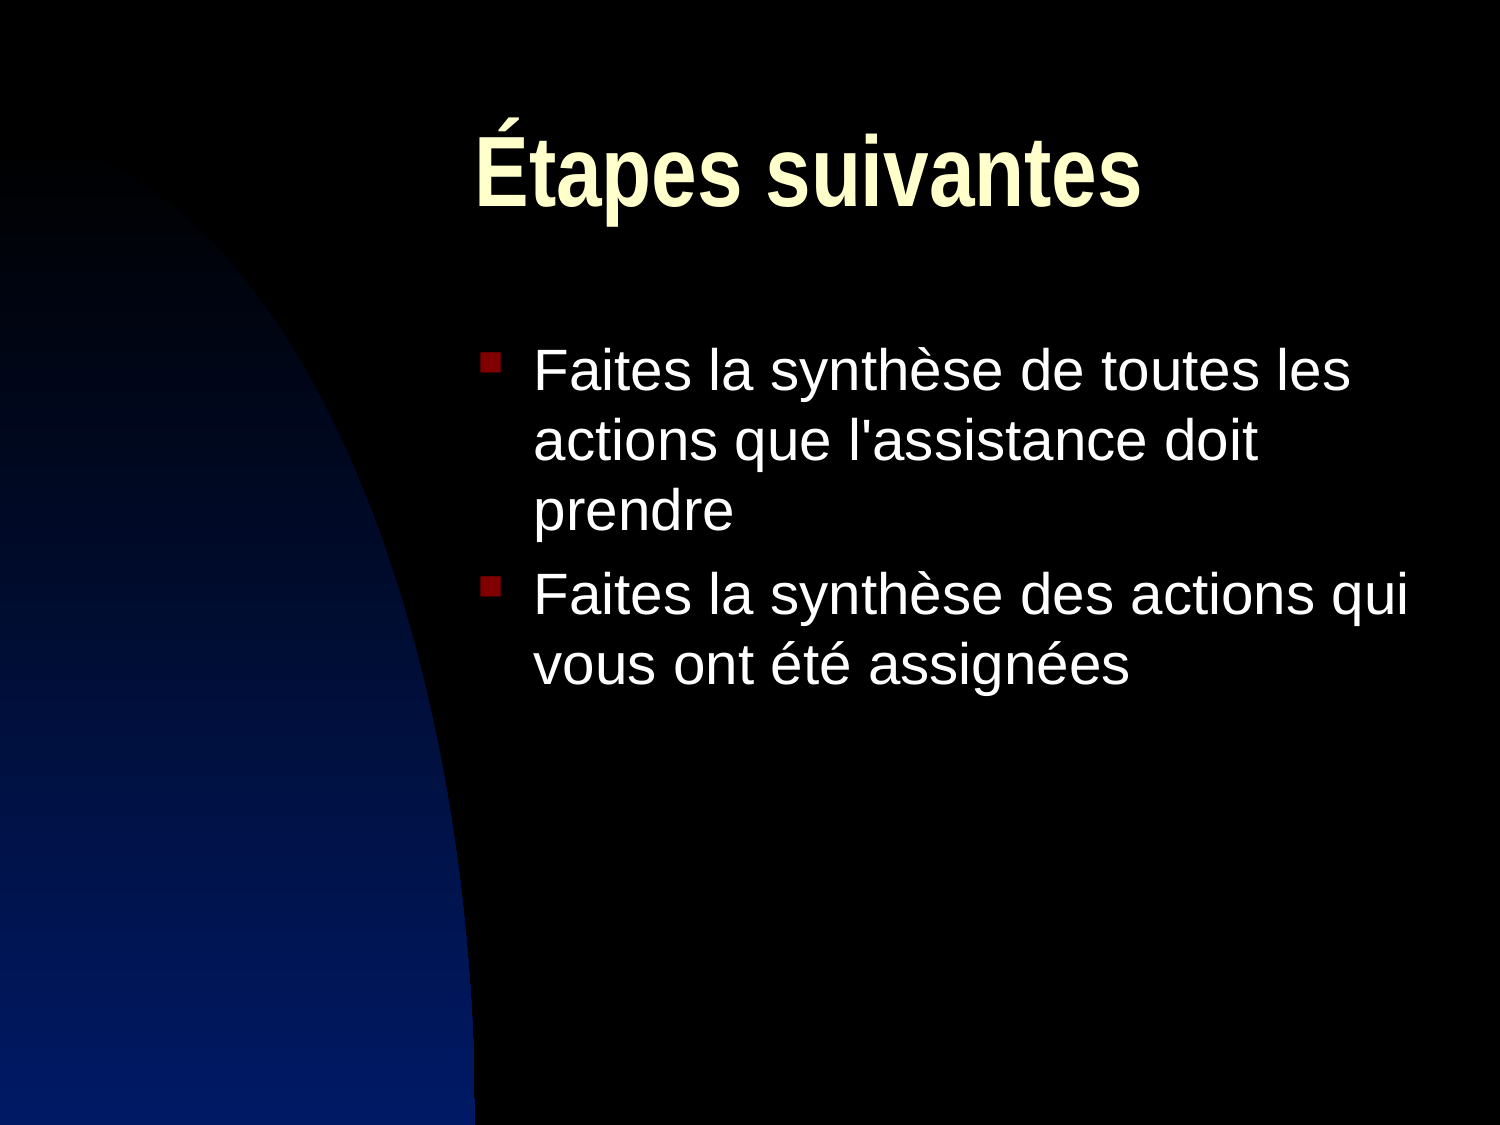

# Étapes suivantes
Faites la synthèse de toutes les actions que l'assistance doit prendre
Faites la synthèse des actions qui vous ont été assignées